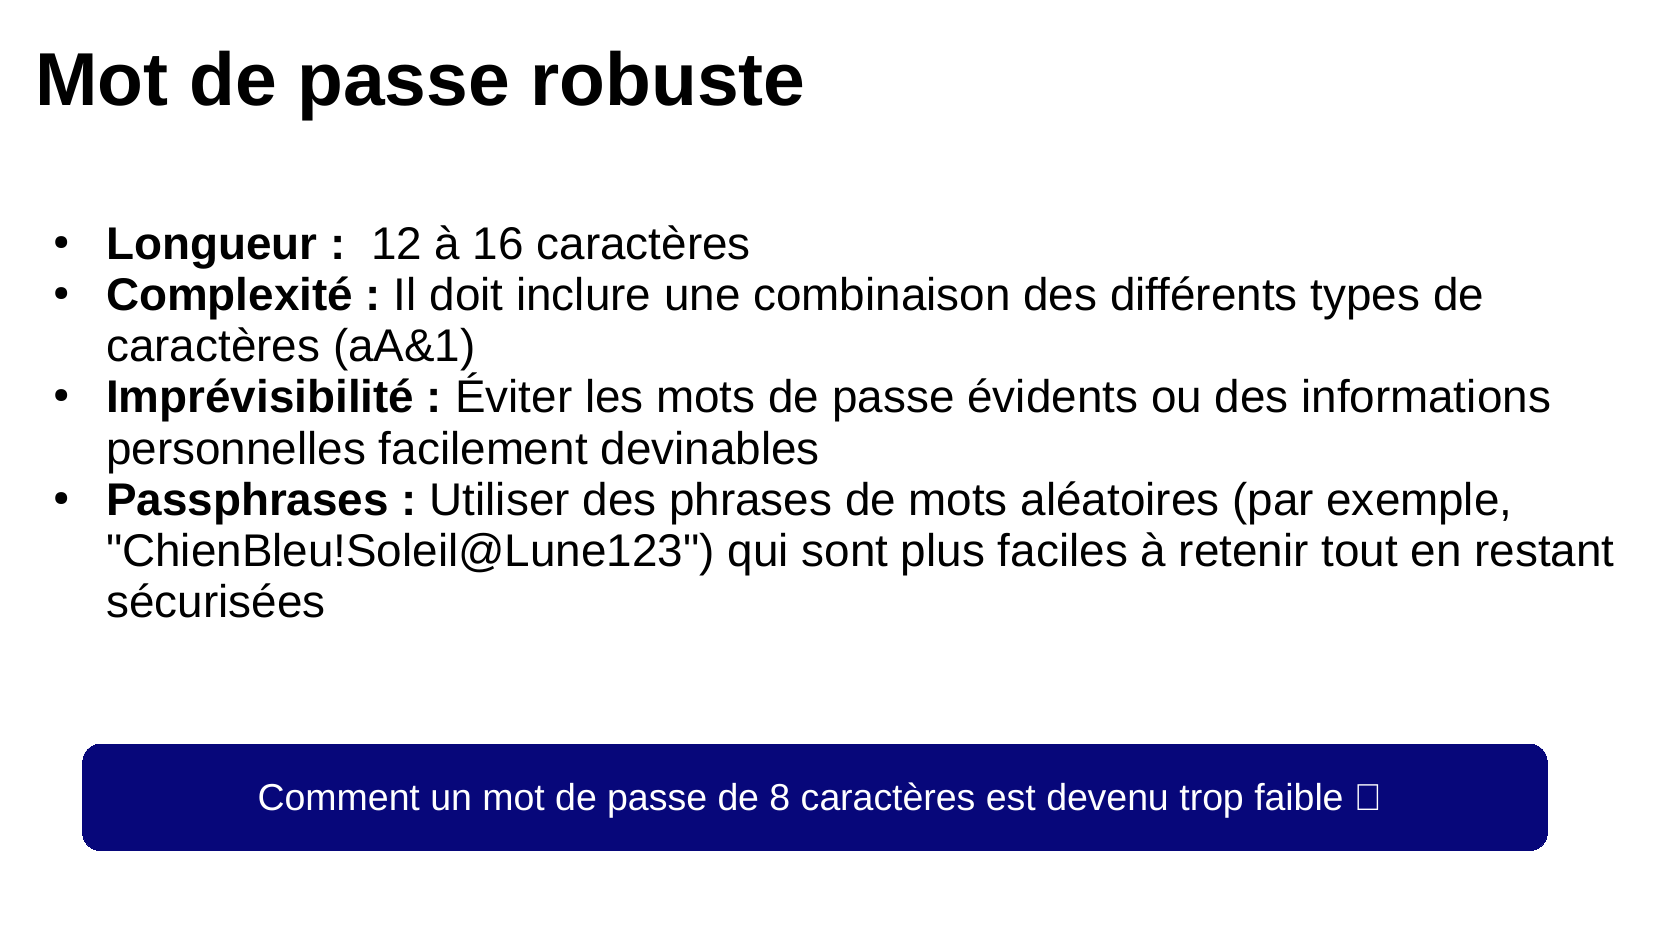

# Mot de passe robuste
Longueur : 12 à 16 caractères
Complexité : Il doit inclure une combinaison des différents types de caractères (aA&1)
Imprévisibilité : Éviter les mots de passe évidents ou des informations personnelles facilement devinables
Passphrases : Utiliser des phrases de mots aléatoires (par exemple, "ChienBleu!Soleil@Lune123") qui sont plus faciles à retenir tout en restant sécurisées
 Comment un mot de passe de 8 caractères est devenu trop faible 🔎
https://www.numerama.com/cyberguerre/1734250-un-mot-de-passe-de-8-caracteres-est-devenu-trop-faible-a-cause-des-avancees-technologiques.html